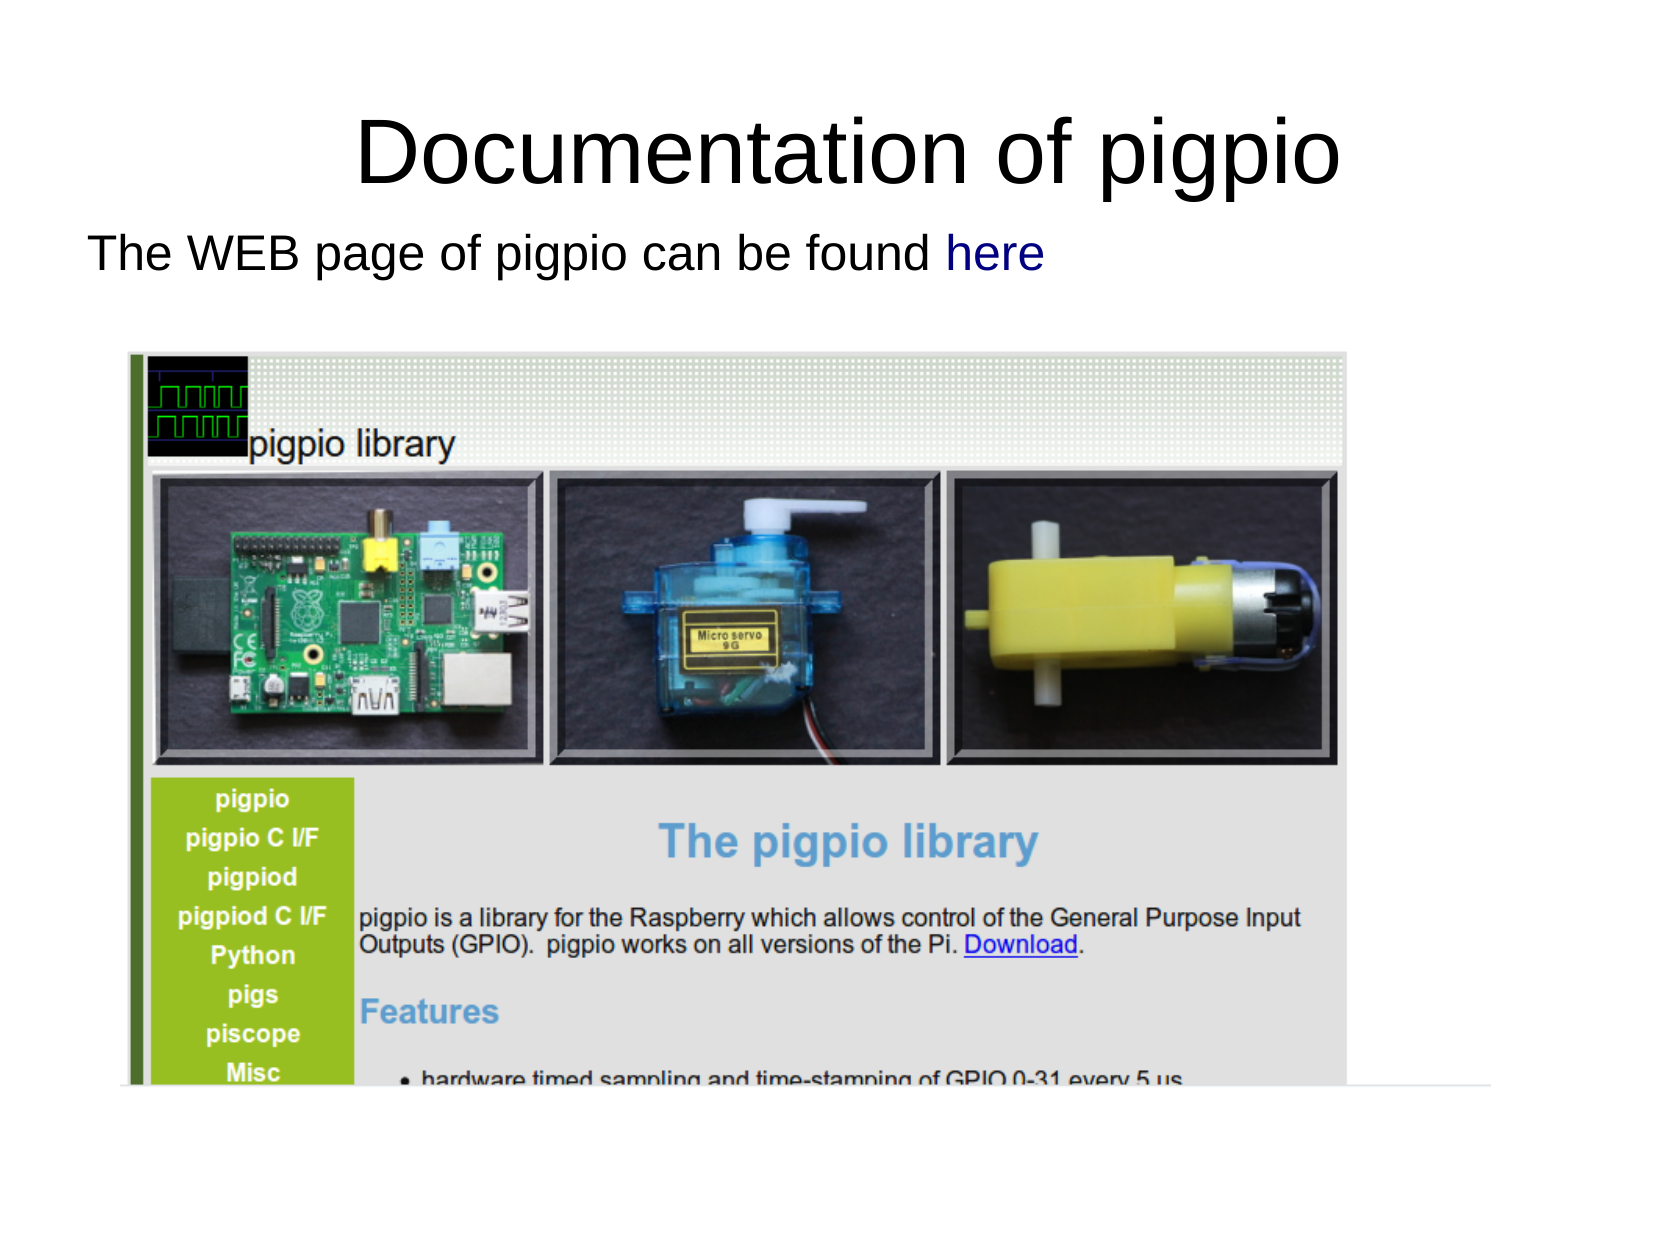

# Documentation of pigpio
The WEB page of pigpio can be found here